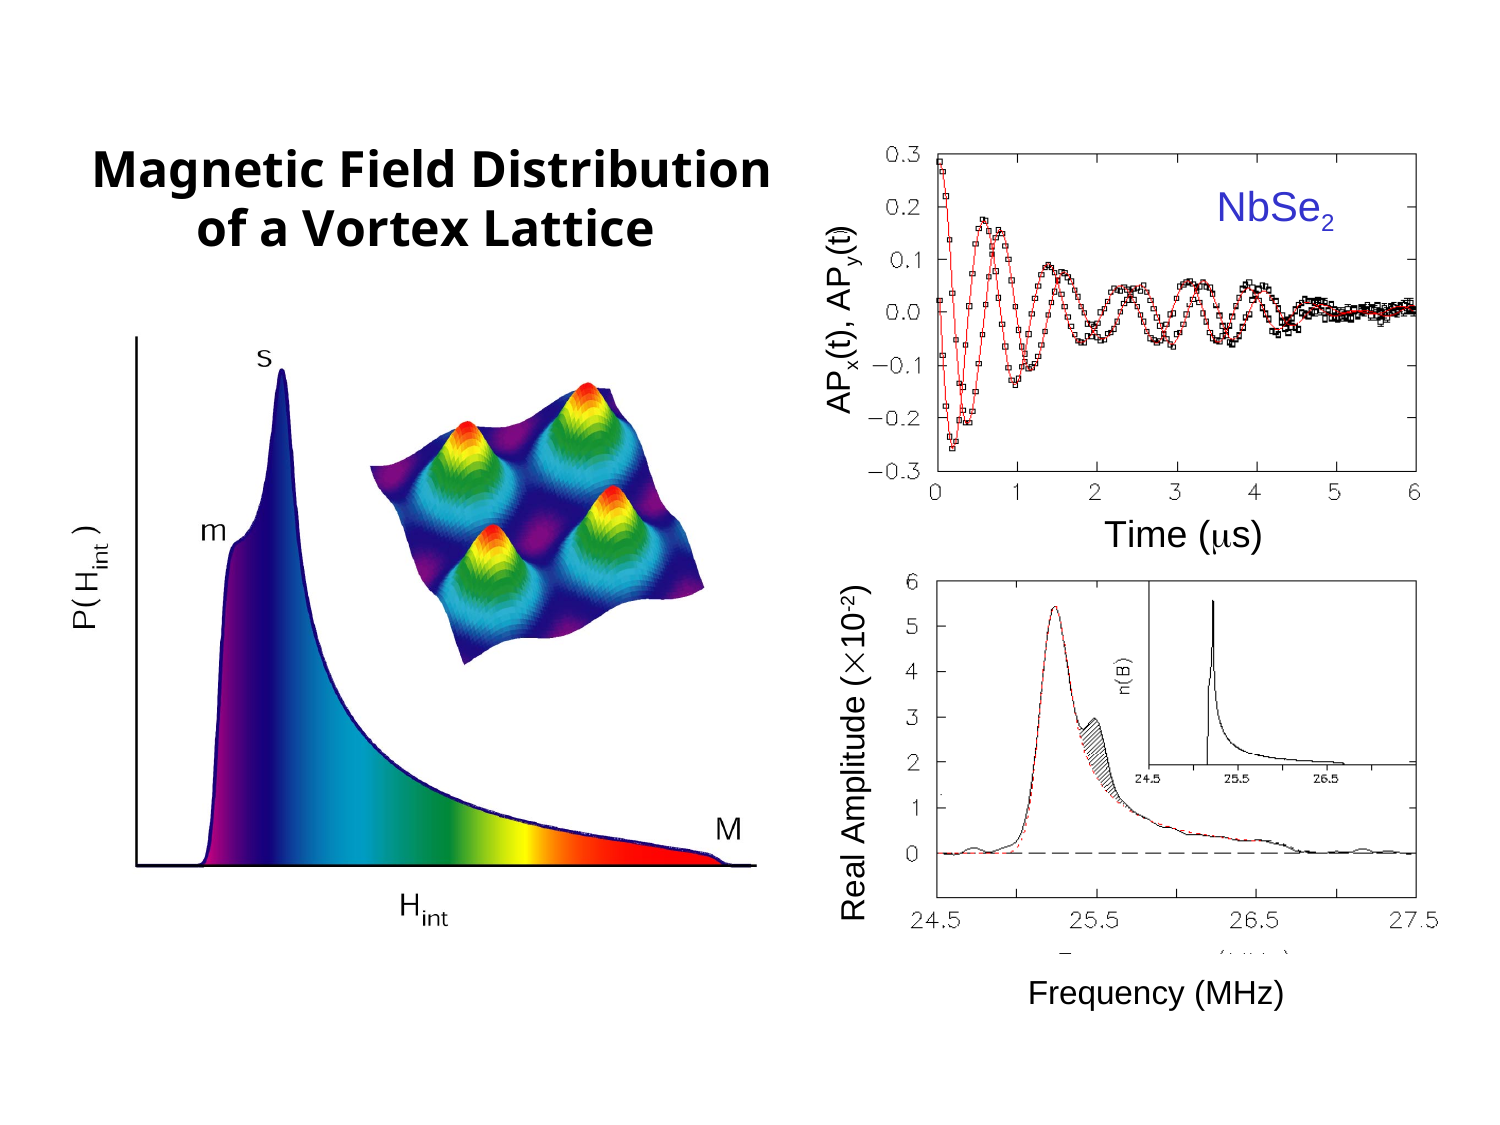

Magnetic Field Distribution
of a Vortex Lattice
NbSe2
APx(t), APy(t)
Time (s)
Real Amplitude (10-2)
Frequency (MHz)